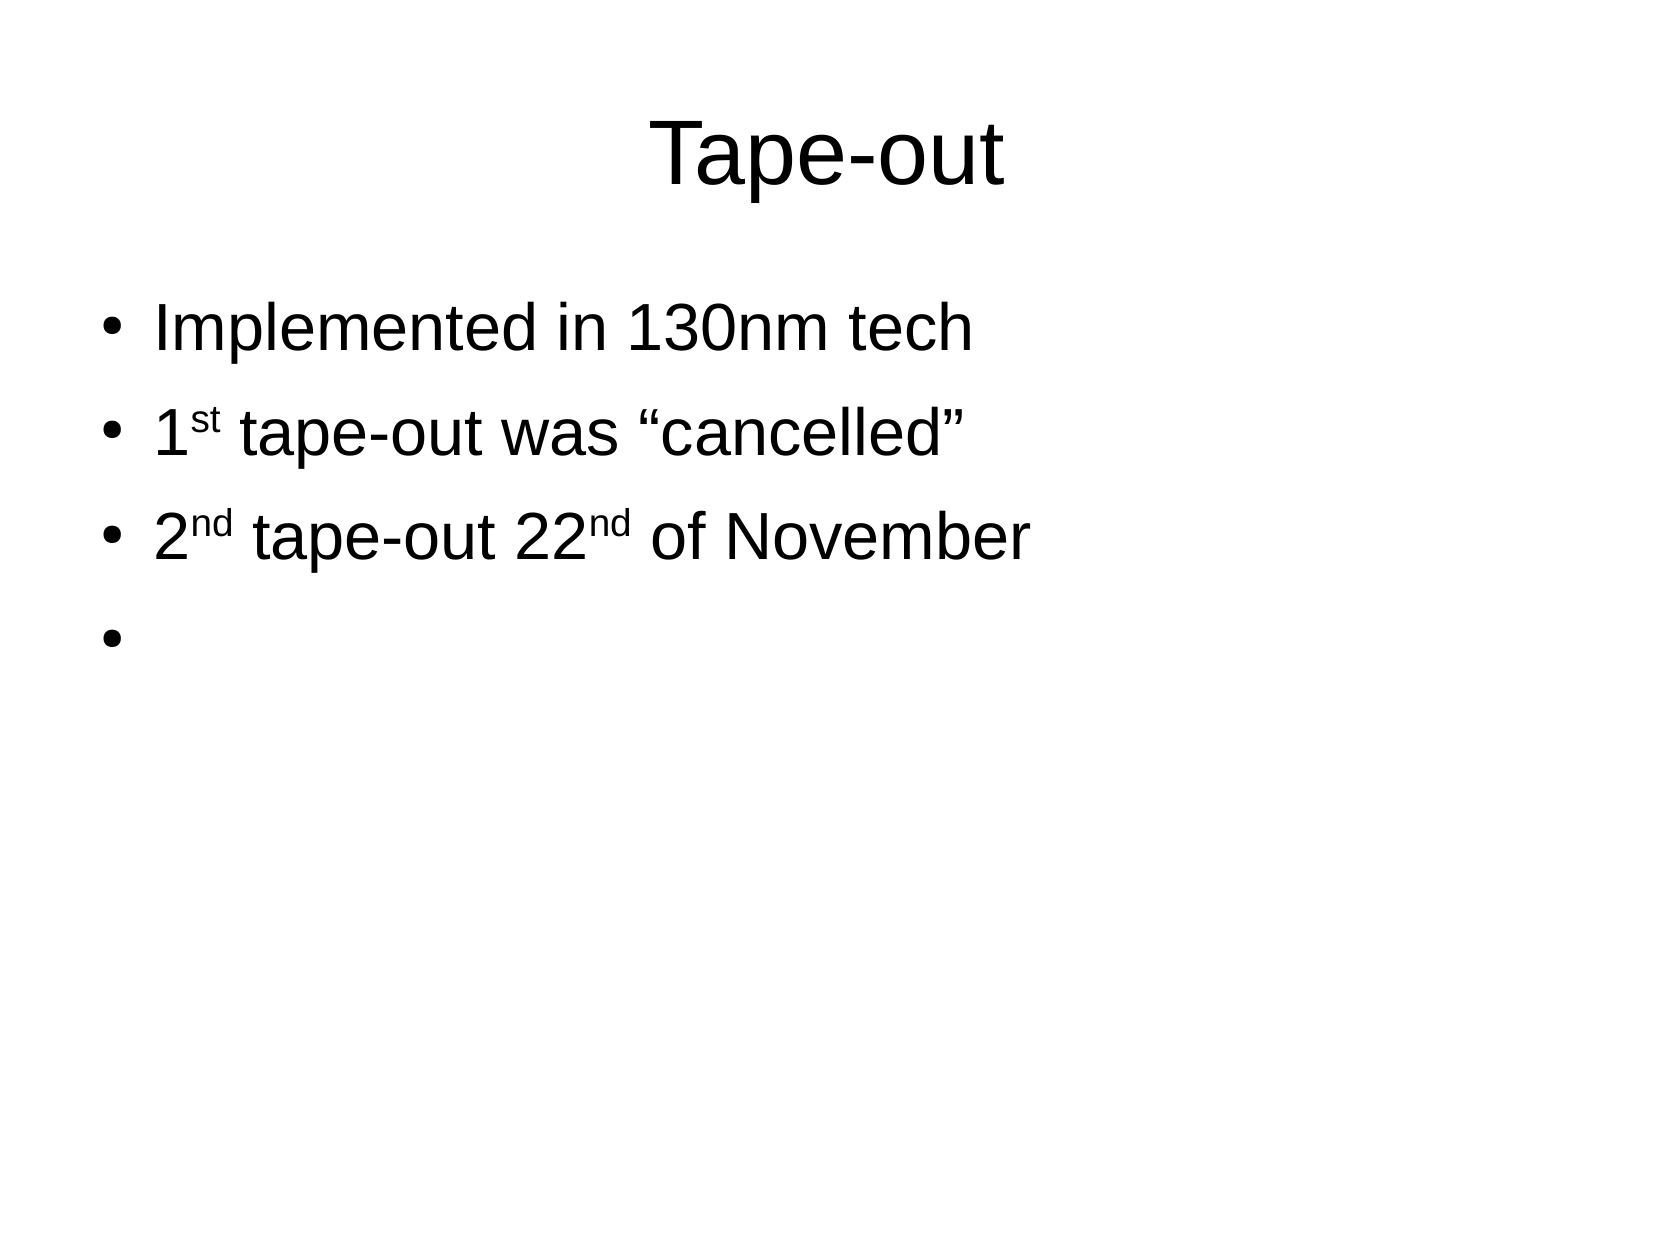

# Tape-out
Implemented in 130nm tech
1st tape-out was “cancelled”
2nd tape-out 22nd of November